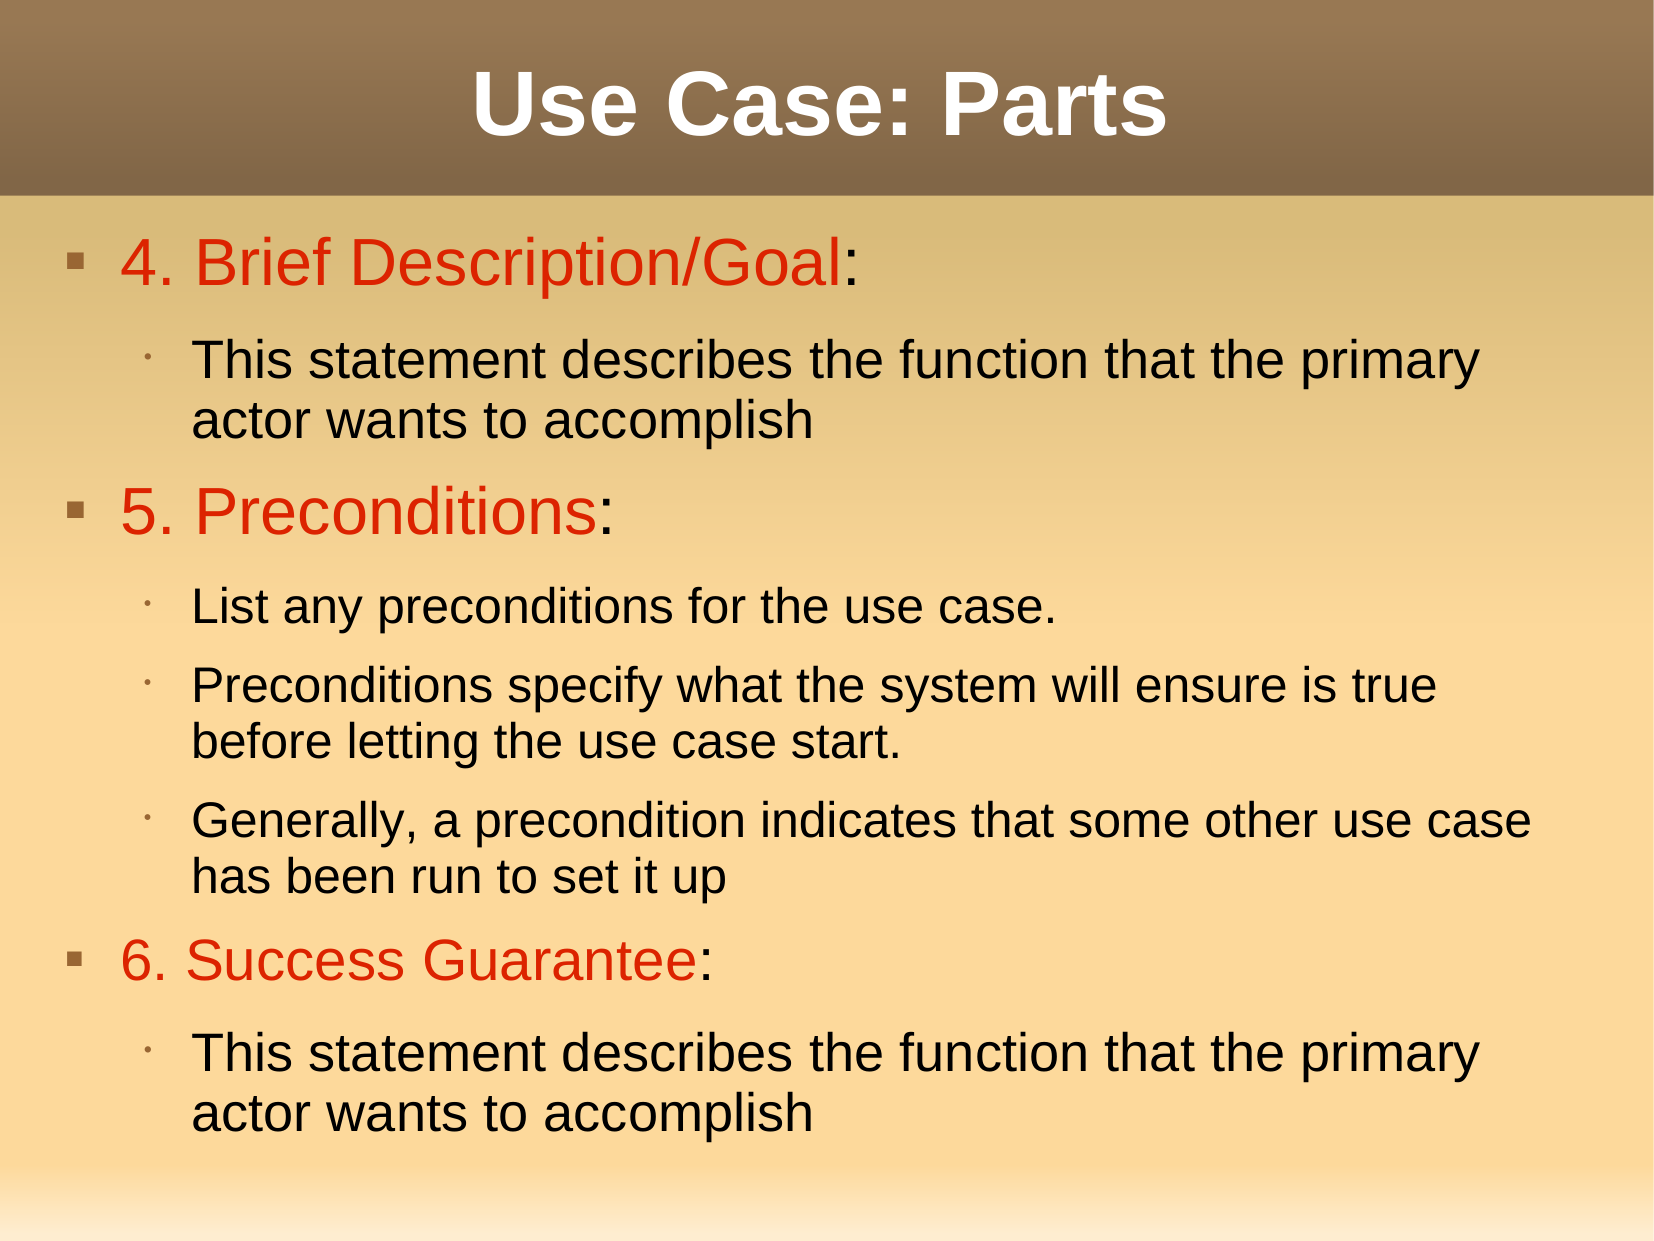

# Use Case: Parts
4. Brief Description/Goal:
This statement describes the function that the primary actor wants to accomplish
5. Preconditions:
List any preconditions for the use case.
Preconditions specify what the system will ensure is true before letting the use case start.
Generally, a precondition indicates that some other use case has been run to set it up
6. Success Guarantee:
This statement describes the function that the primary actor wants to accomplish